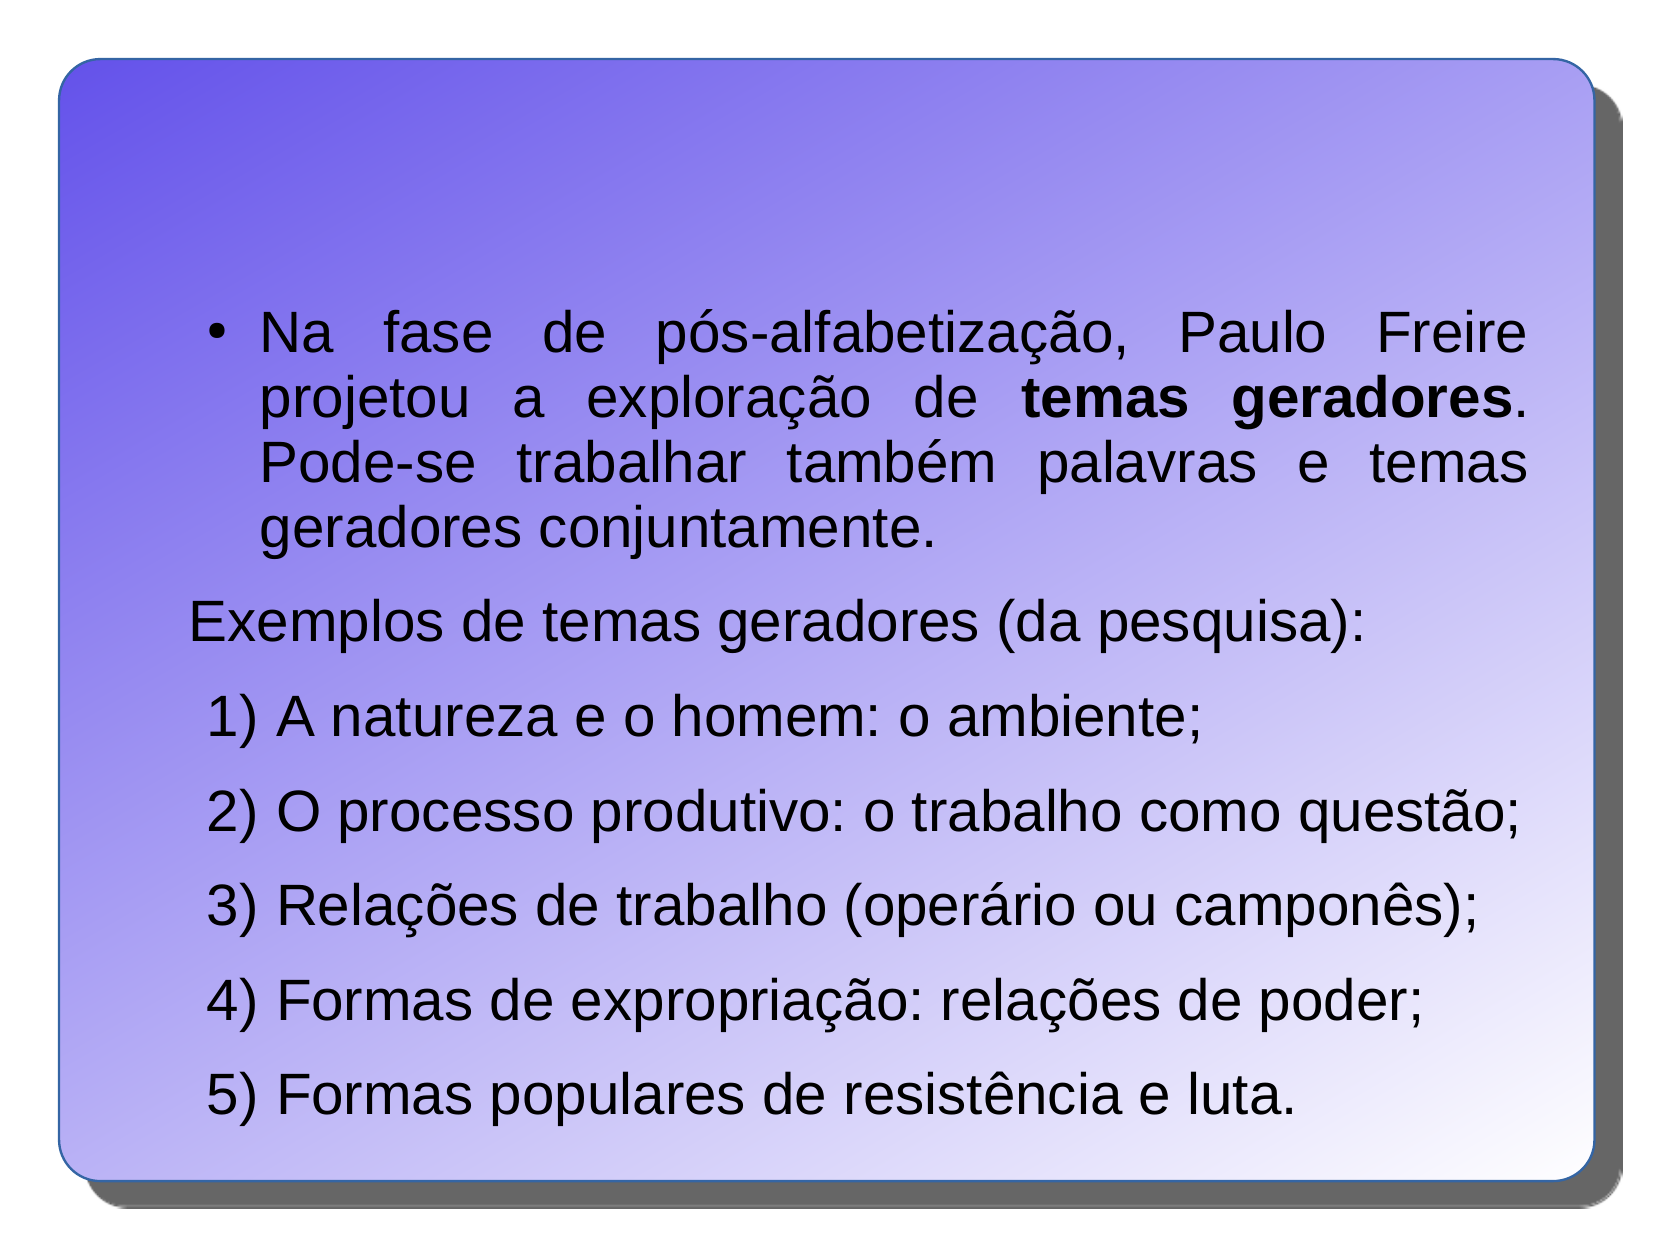

#
Na fase de pós-alfabetização, Paulo Freire projetou a exploração de temas geradores. Pode-se trabalhar também palavras e temas geradores conjuntamente.
Exemplos de temas geradores (da pesquisa):
 A natureza e o homem: o ambiente;
 O processo produtivo: o trabalho como questão;
 Relações de trabalho (operário ou camponês);
 Formas de expropriação: relações de poder;
 Formas populares de resistência e luta.